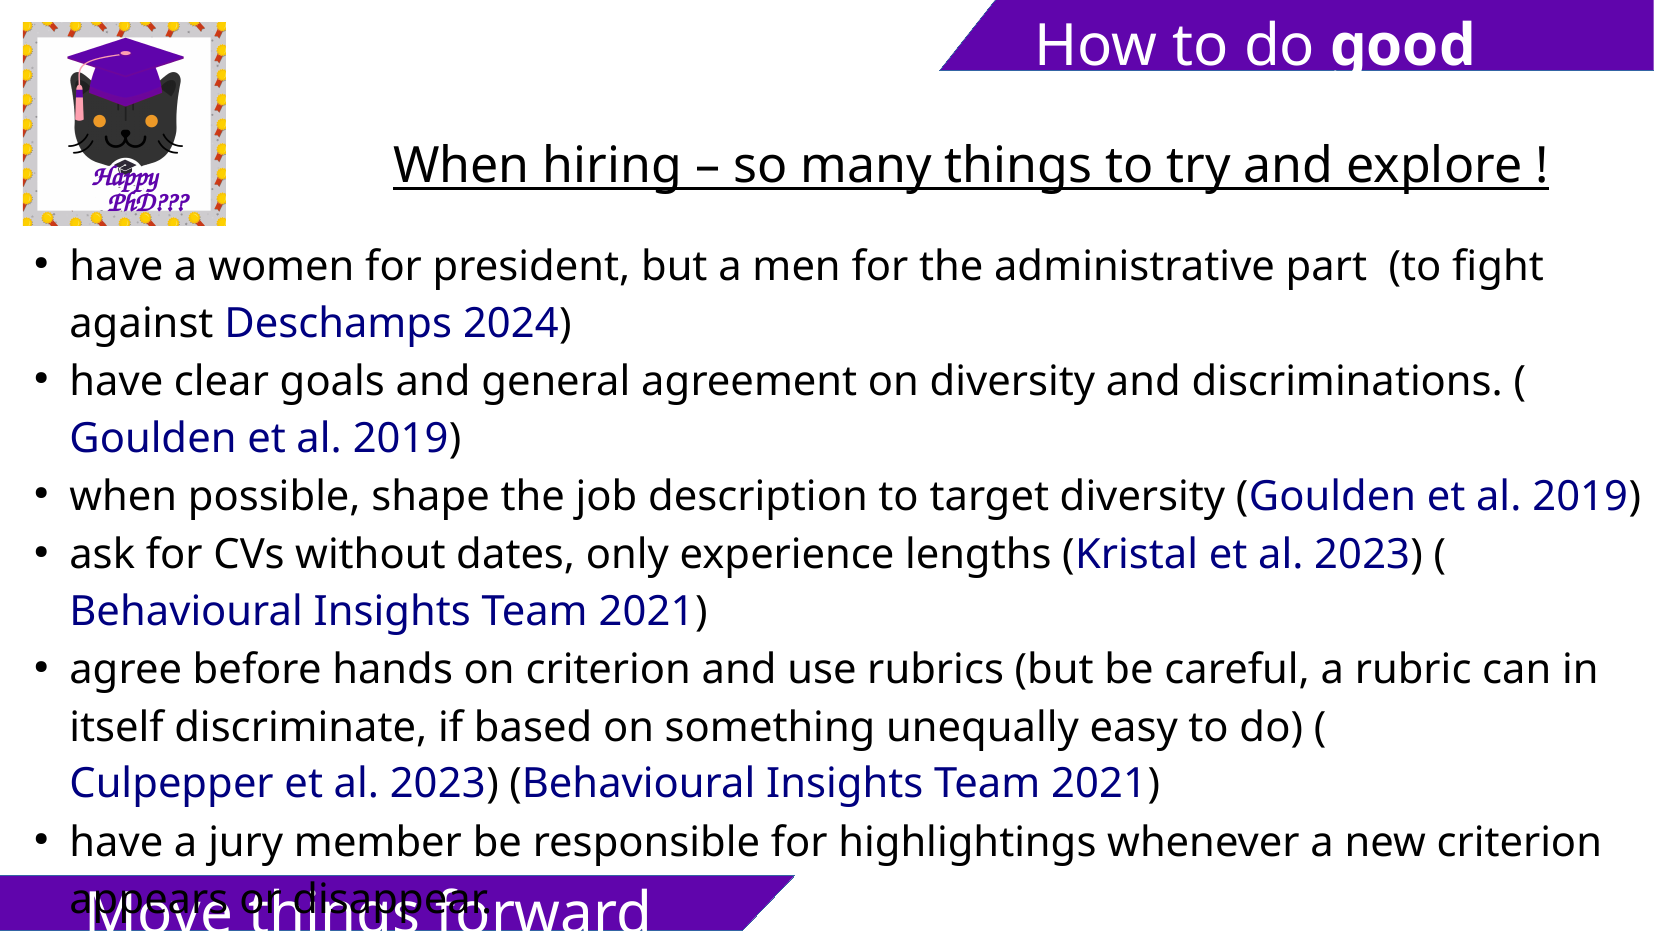

When hiring – so many things to try and explore !
have a women for president, but a men for the administrative part (to fight against Deschamps 2024)
have clear goals and general agreement on diversity and discriminations. (Goulden et al. 2019)
when possible, shape the job description to target diversity (Goulden et al. 2019)
ask for CVs without dates, only experience lengths (Kristal et al. 2023) (Behavioural Insights Team 2021)
agree before hands on criterion and use rubrics (but be careful, a rubric can in itself discriminate, if based on something unequally easy to do) (Culpepper et al. 2023) (Behavioural Insights Team 2021)
have a jury member be responsible for highlightings whenever a new criterion appears or disappear.
evaluate speech time repartition in jurys? (http://arementalkingtoomuch.com/) It is an objective feedback that everybody can take home and reflect on, but also a lacking data point.
for people who will be teaching, include a question on what they would do in front of a discrimination: ‘A bachelor male student does not want to do a group project with a female, stating that women are bad at computer science, how do you answer them?’ (aiming for skill-based evaluation and awareness of those issue (Behavioural Insights Team 2021))
Move things forward